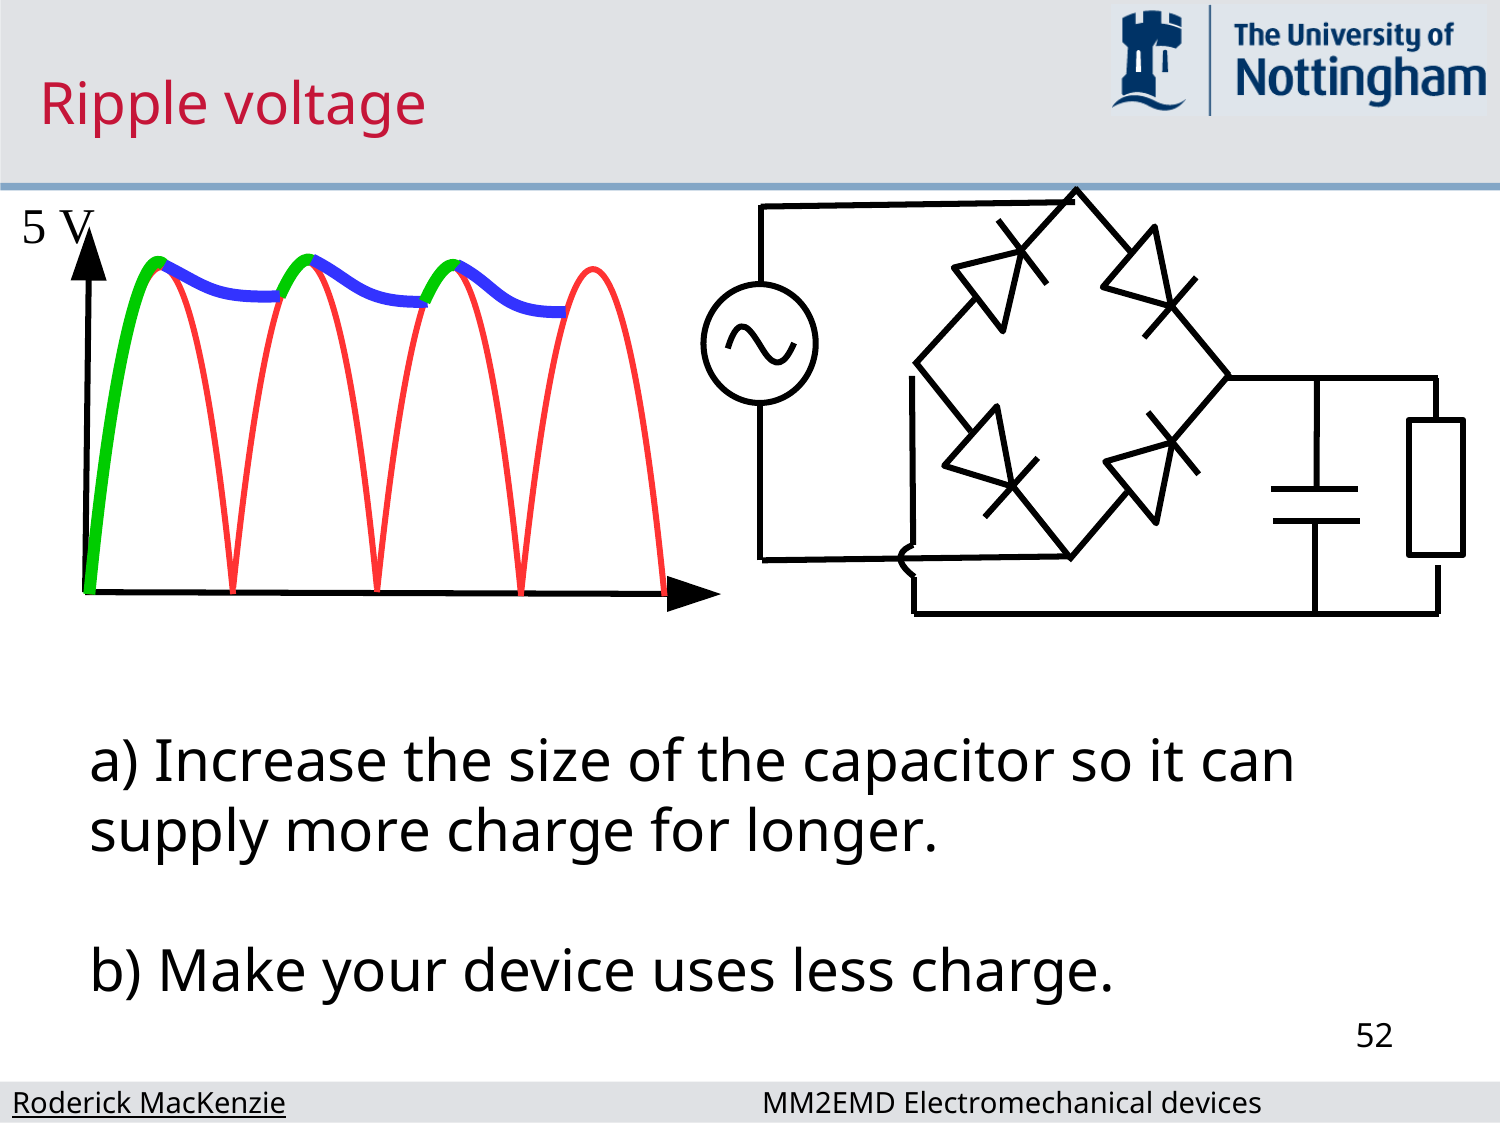

# Ripple voltage
5 V
a) Increase the size of the capacitor so it can supply more charge for longer.
b) Make your device uses less charge.